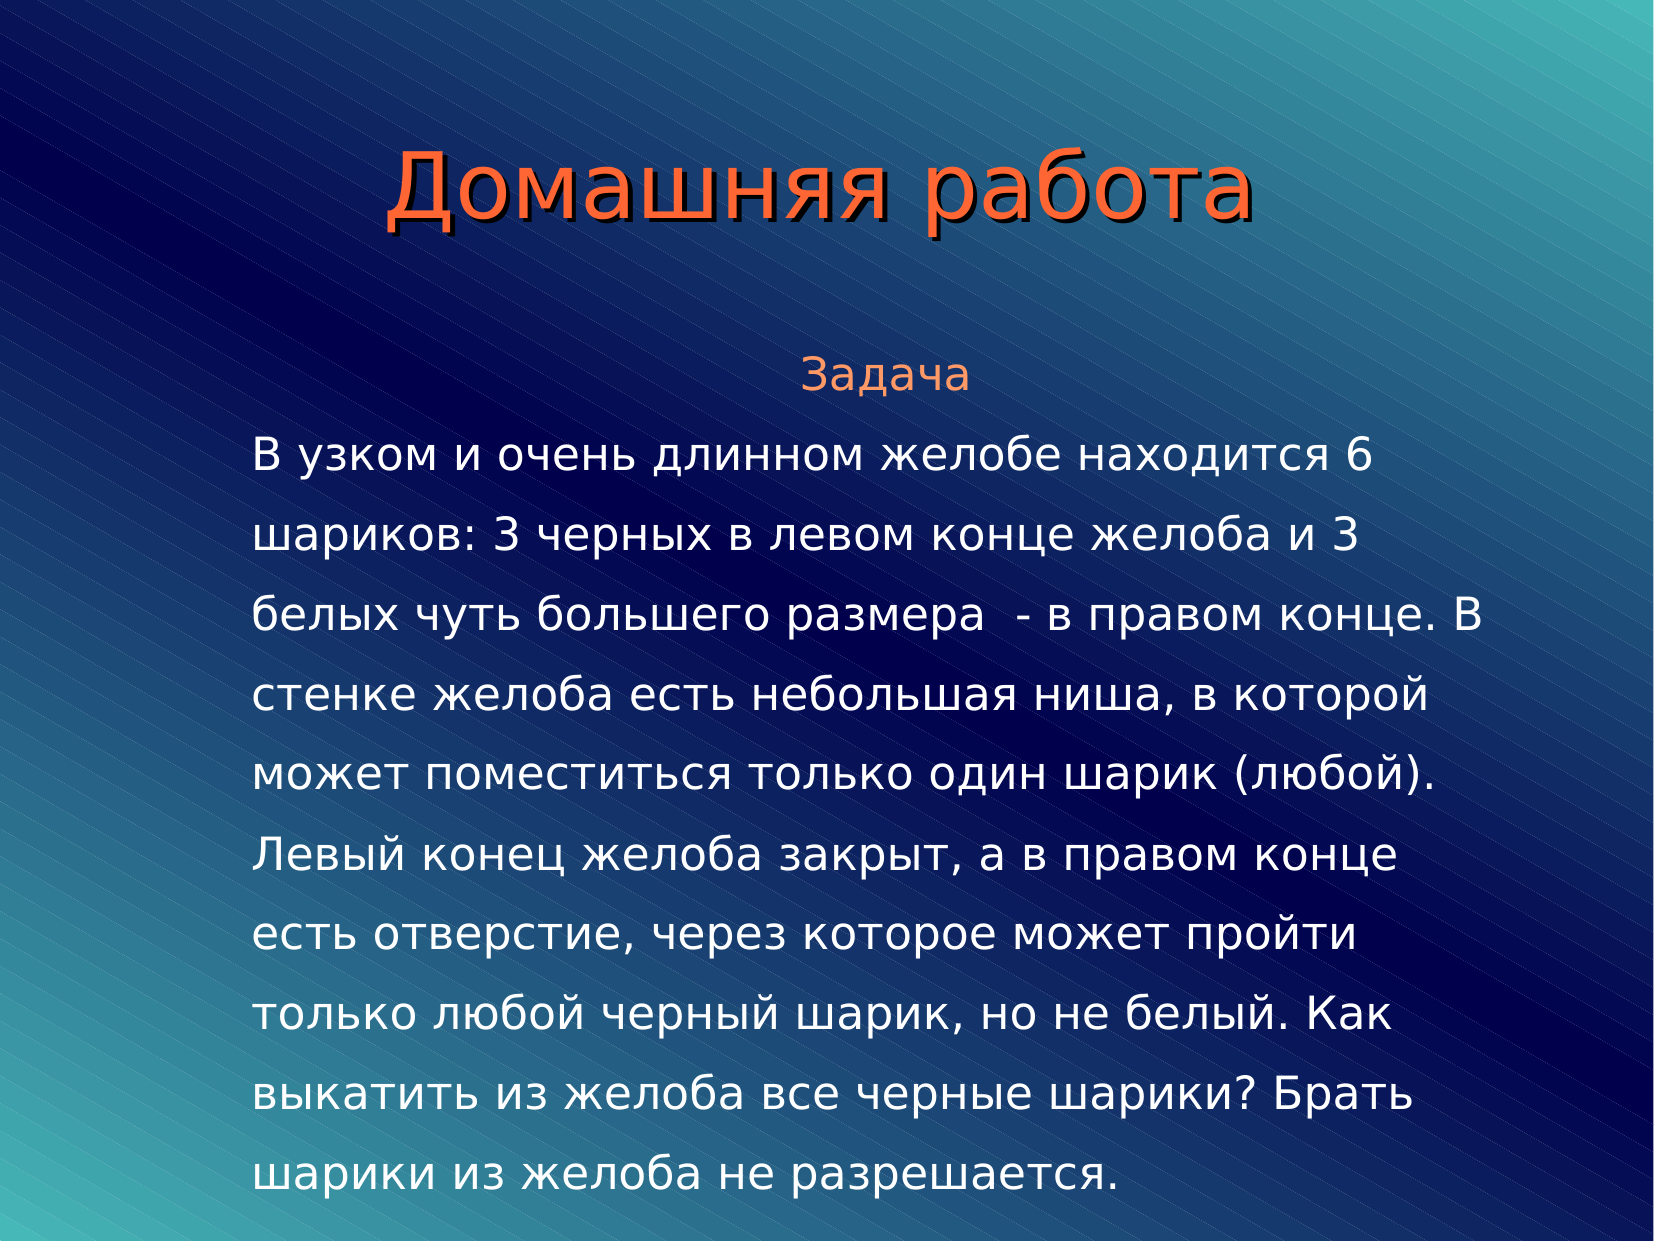

# Домашняя работа
Задача
В узком и очень длинном желобе находится 6 шариков: 3 черных в левом конце желоба и 3 белых чуть большего размера - в правом конце. В стенке желоба есть небольшая ниша, в которой может поместиться только один шарик (любой). Левый конец желоба закрыт, а в правом конце есть отверстие, через которое может пройти только любой черный шарик, но не белый. Как выкатить из желоба все черные шарики? Брать шарики из желоба не разрешается.